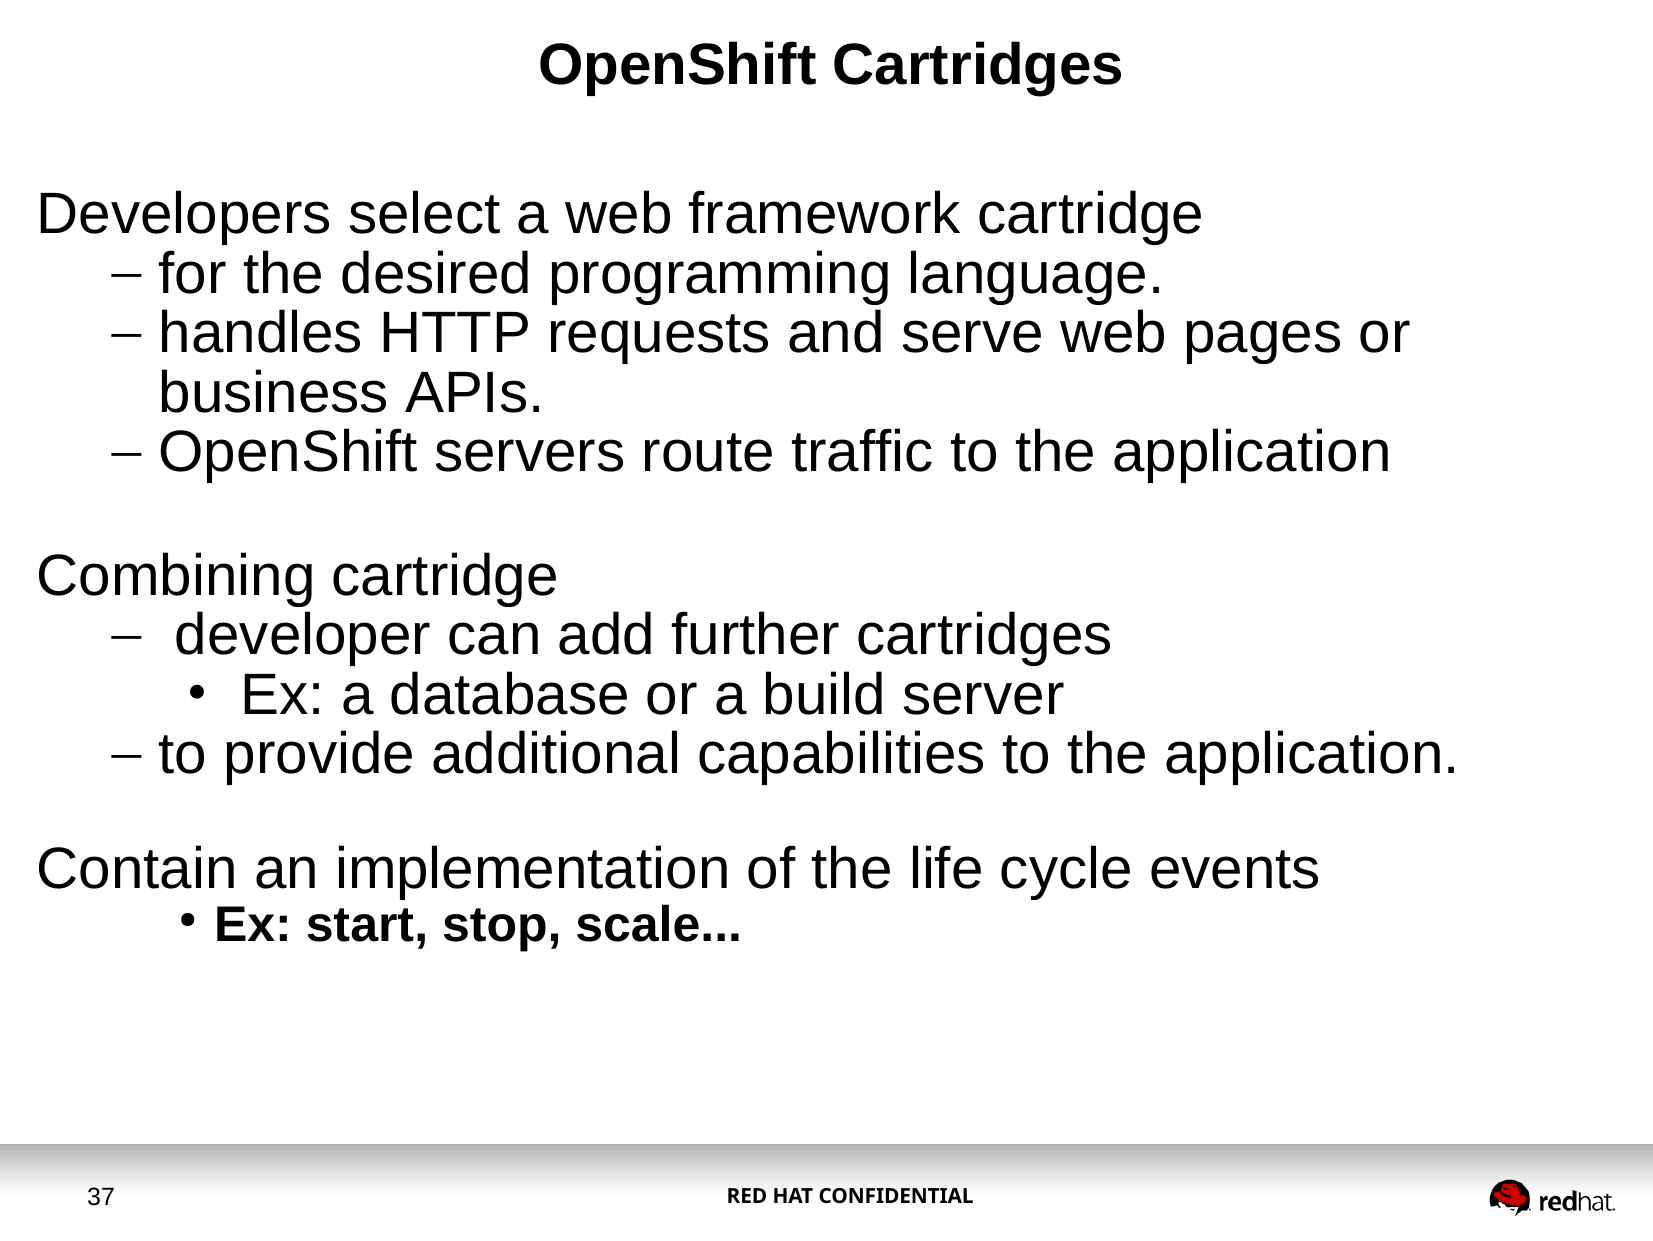

OpenShift Cartridges
Developers select a web framework cartridge
for the desired programming language.
handles HTTP requests and serve web pages or business APIs.
OpenShift servers route traffic to the application
Combining cartridge
 developer can add further cartridges
 Ex: a database or a build server
to provide additional capabilities to the application.
Contain an implementation of the life cycle events
Ex: start, stop, scale...co
L